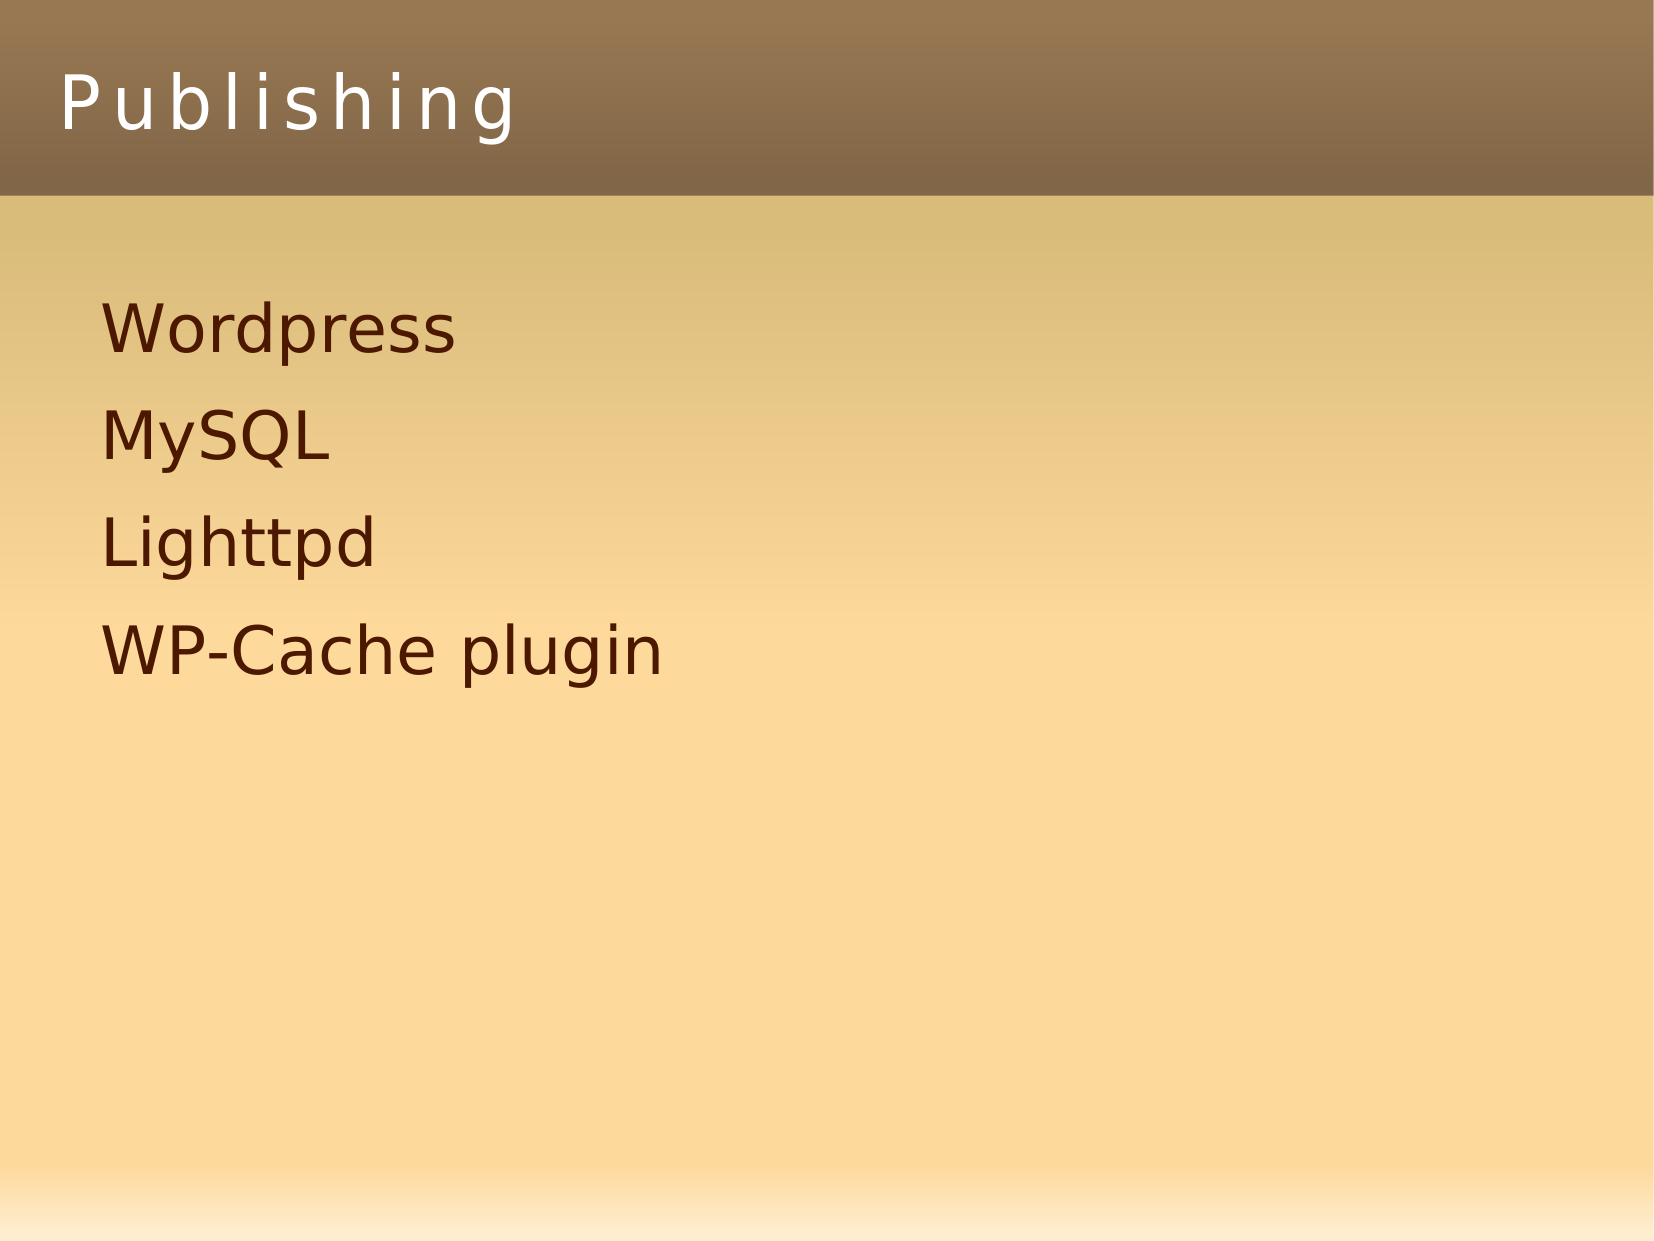

# Publishing
Wordpress
MySQL
Lighttpd
WP-Cache plugin